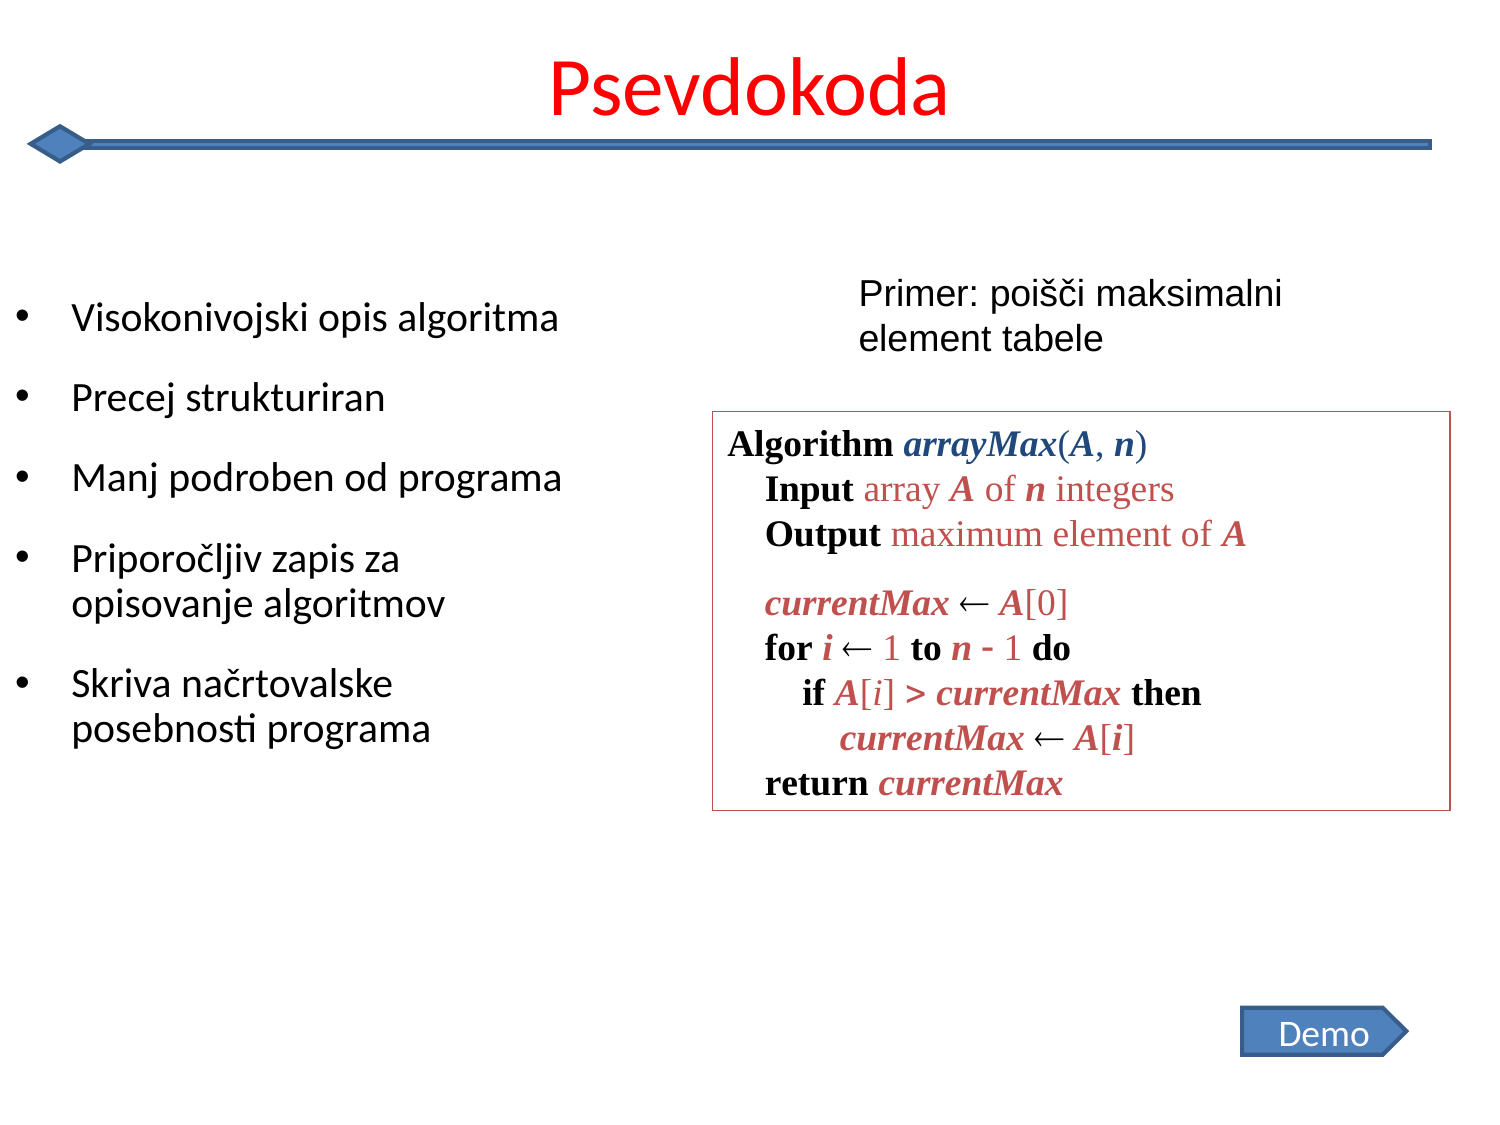

# Psevdokoda
Primer: poišči maksimalni element tabele
Algorithm arrayMax(A, n)
	Input array A of n integers
	Output maximum element of A
	currentMax  A[0]
	for i  1 to n  1 do
		if A[i]  currentMax then
			currentMax  A[i]
	return currentMax
Visokonivojski opis algoritma
Precej strukturiran
Manj podroben od programa
Priporočljiv zapis za opisovanje algoritmov
Skriva načrtovalske posebnosti programa
Demo